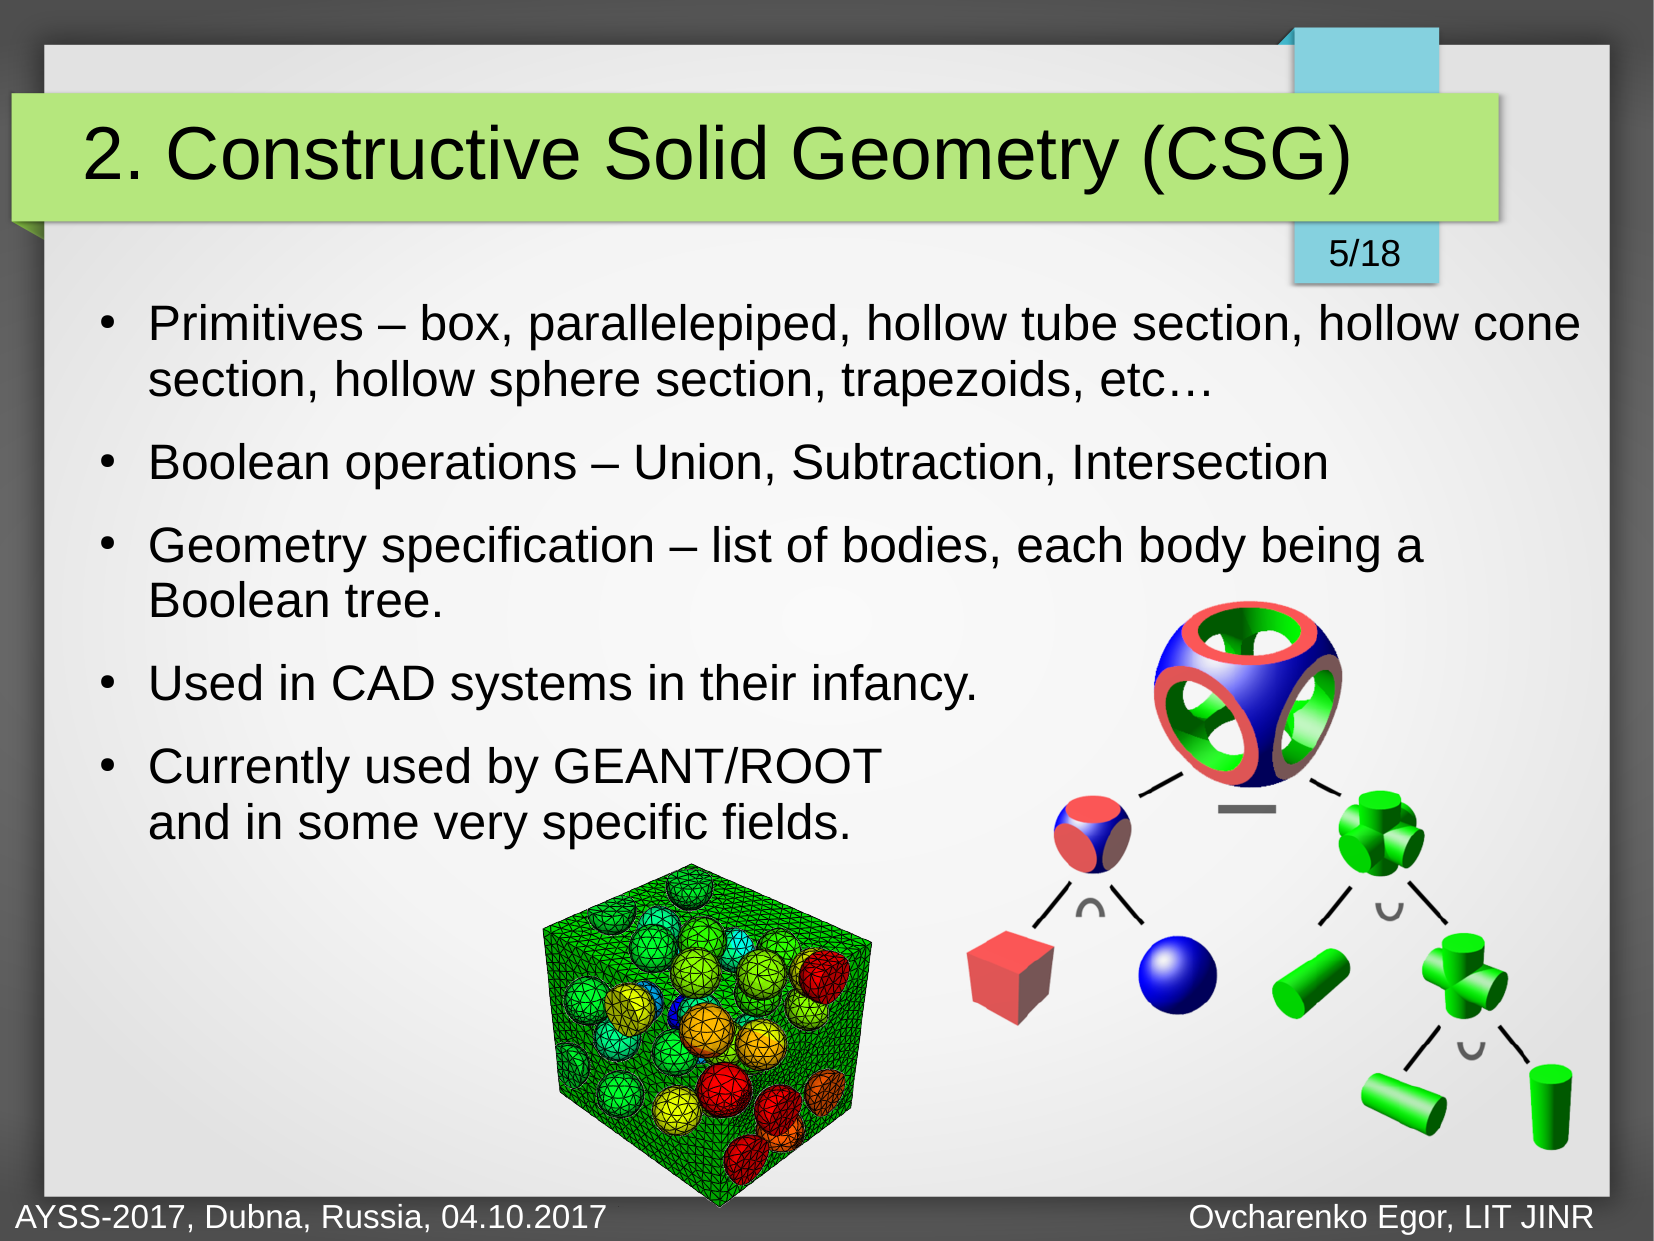

# 2. Constructive Solid Geometry (CSG)
5/18
Primitives – box, parallelepiped, hollow tube section, hollow cone section, hollow sphere section, trapezoids, etc…
Boolean operations – Union, Subtraction, Intersection
Geometry specification – list of bodies, each body being a Boolean tree.
Used in CAD systems in their infancy.
Currently used by GEANT/ROOT
and in some very specific fields.
AYSS-2017, Dubna, Russia, 04.10.2017 Ovcharenko Egor, LIT JINR